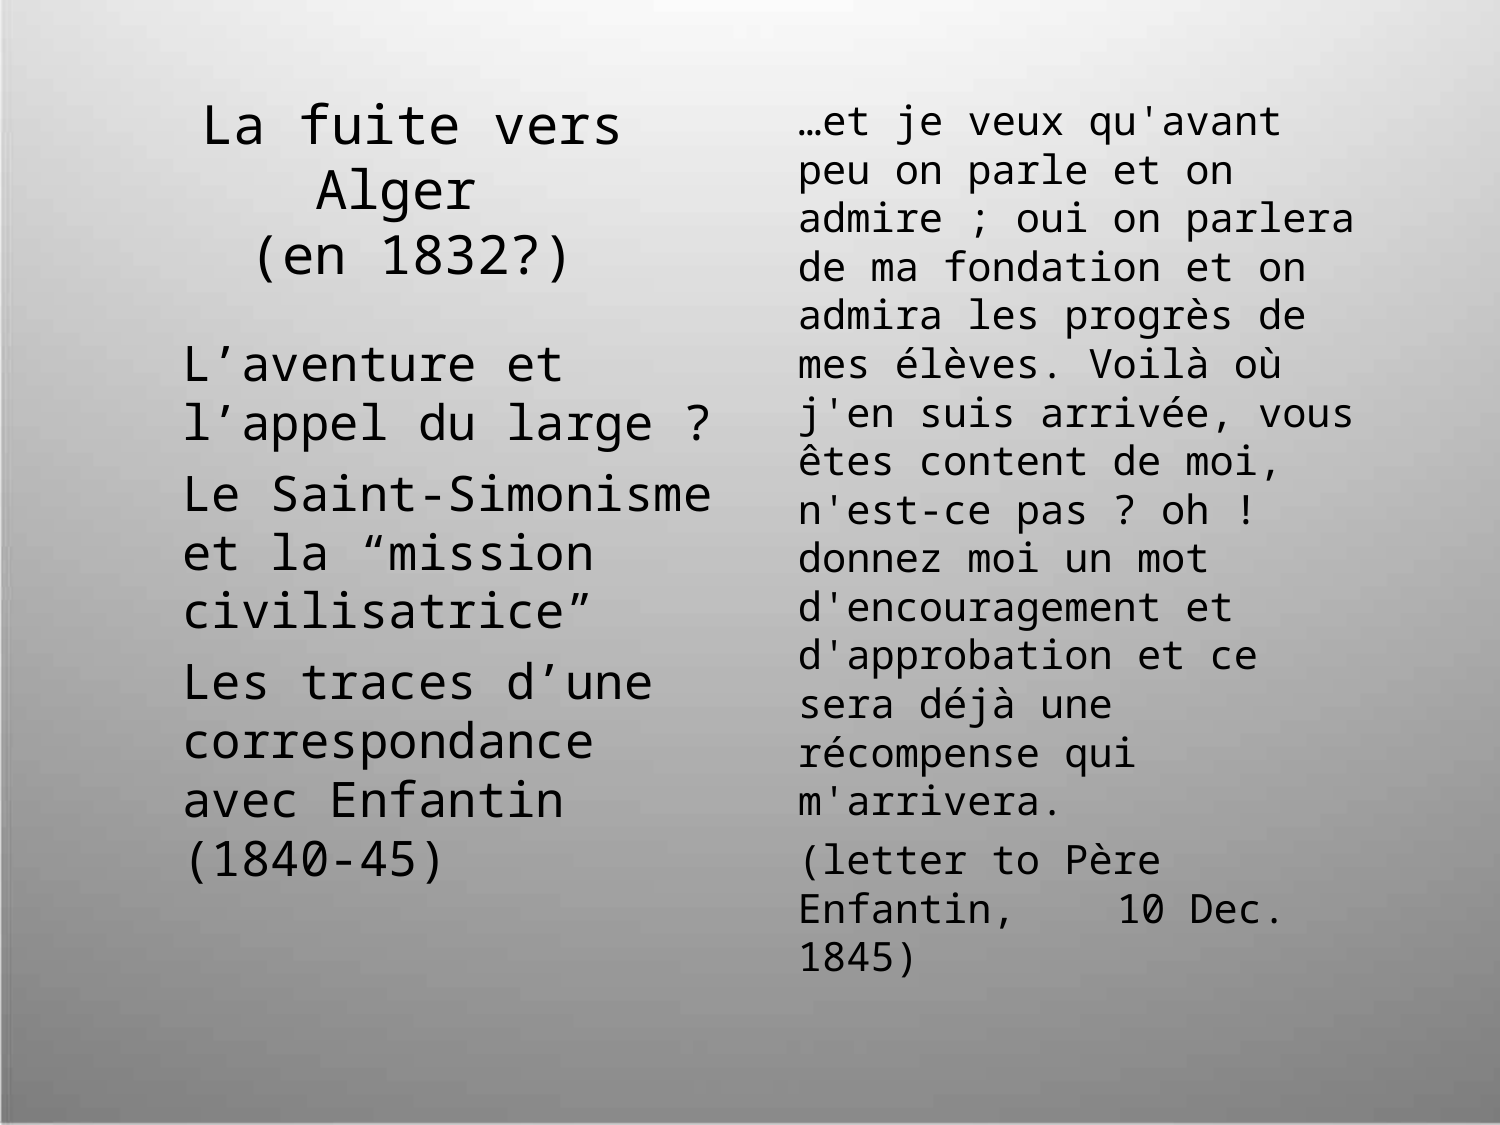

…et je veux qu'avant peu on parle et on admire ; oui on parlera de ma fondation et on admira les progrès de mes élèves. Voilà où j'en suis arrivée, vous êtes content de moi, n'est-ce pas ? oh ! donnez moi un mot d'encouragement et d'approbation et ce sera déjà une récompense qui m'arrivera.
	(letter to Père Enfantin, 	10 Dec. 1845)
# La fuite vers Alger (en 1832?)
	L’aventure et l’appel du large ?
	Le Saint-Simonisme et la “mission civilisatrice”
	Les traces d’une correspondance avec Enfantin (1840-45)